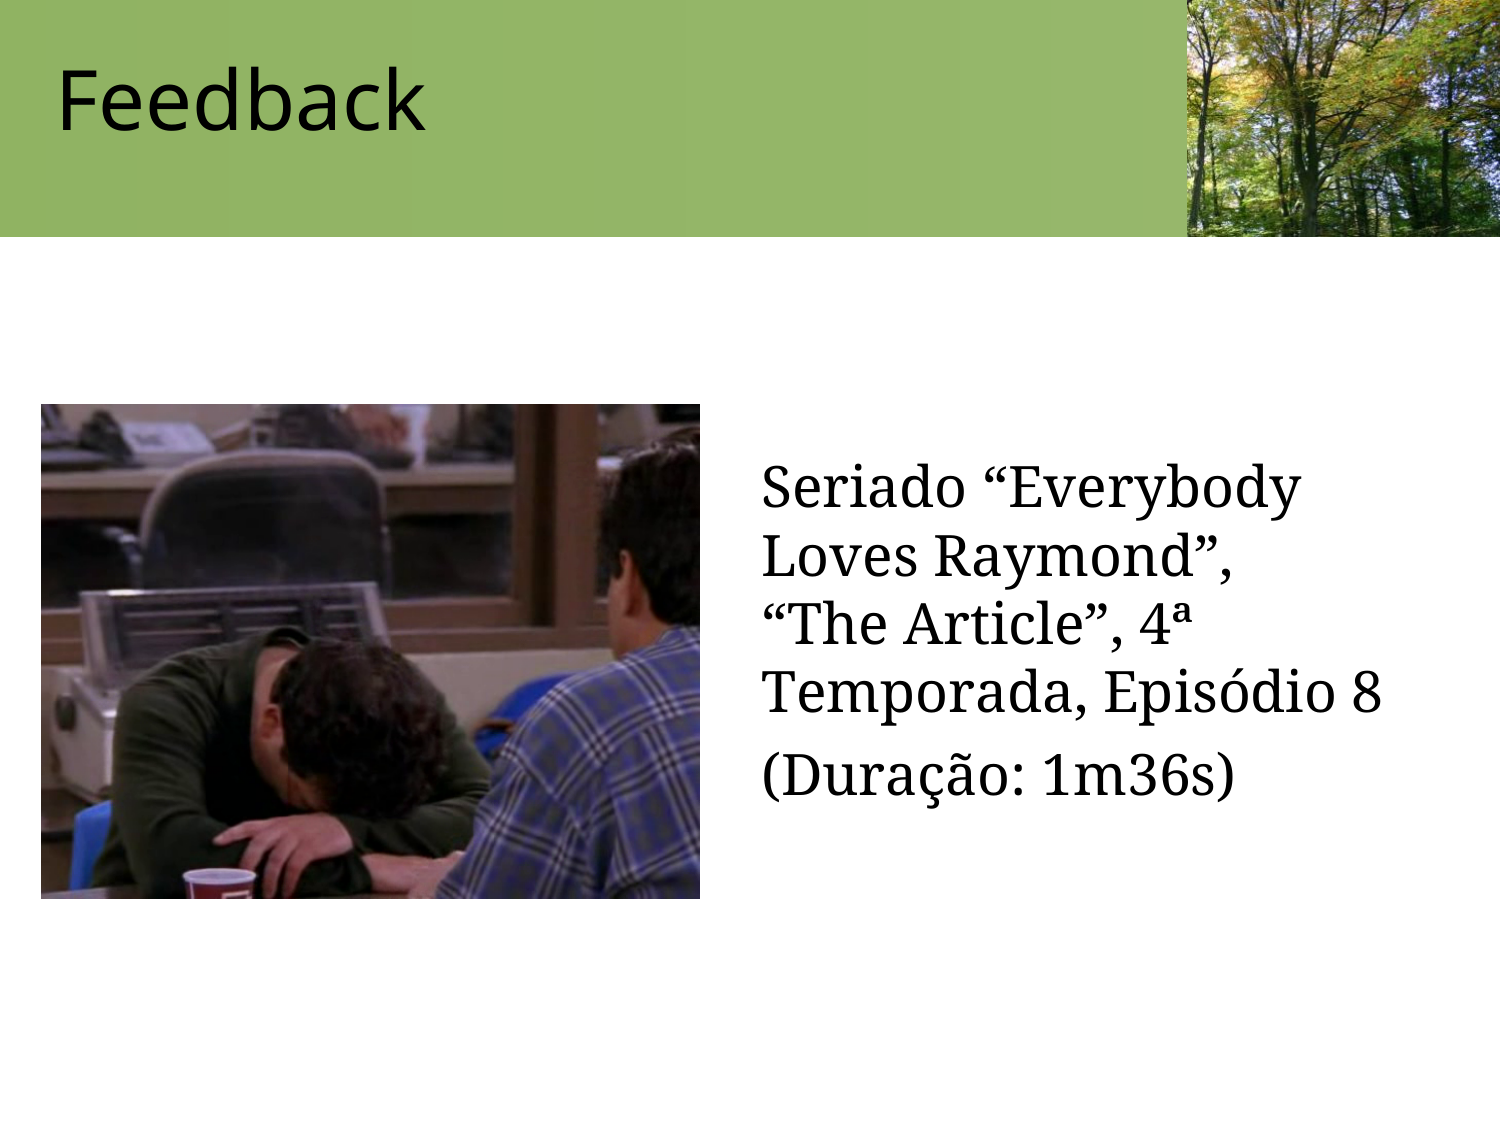

# Feedback
Seriado “Everybody Loves Raymond”,
“The Article”, 4ª Temporada, Episódio 8
(Duração: 1m36s)